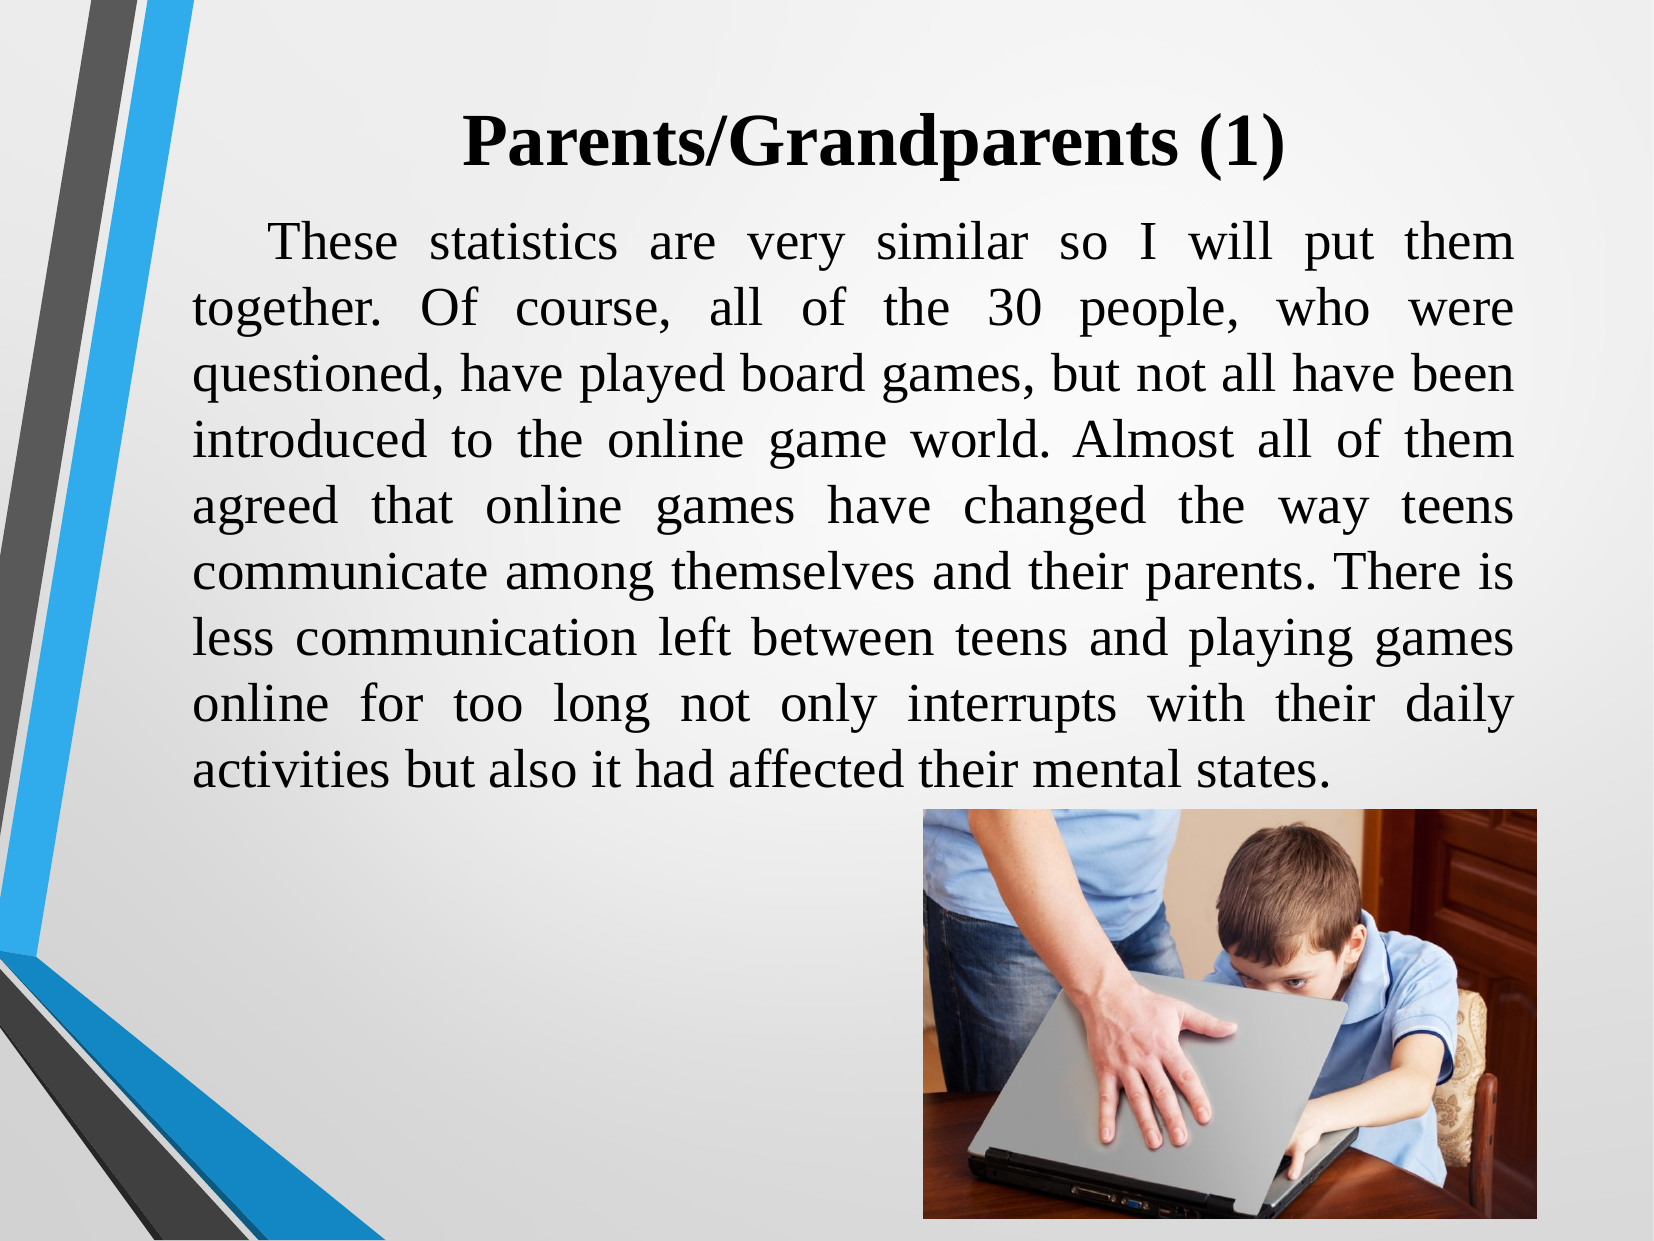

# Parents/Grandparents (1)
	These statistics are very similar so I will put them together. Of course, all of the 30 people, who were questioned, have played board games, but not all have been introduced to the online game world. Almost all of them agreed that online games have changed the way teens communicate among themselves and their parents. There is less communication left between teens and playing games online for too long not only interrupts with their daily activities but also it had affected their mental states.